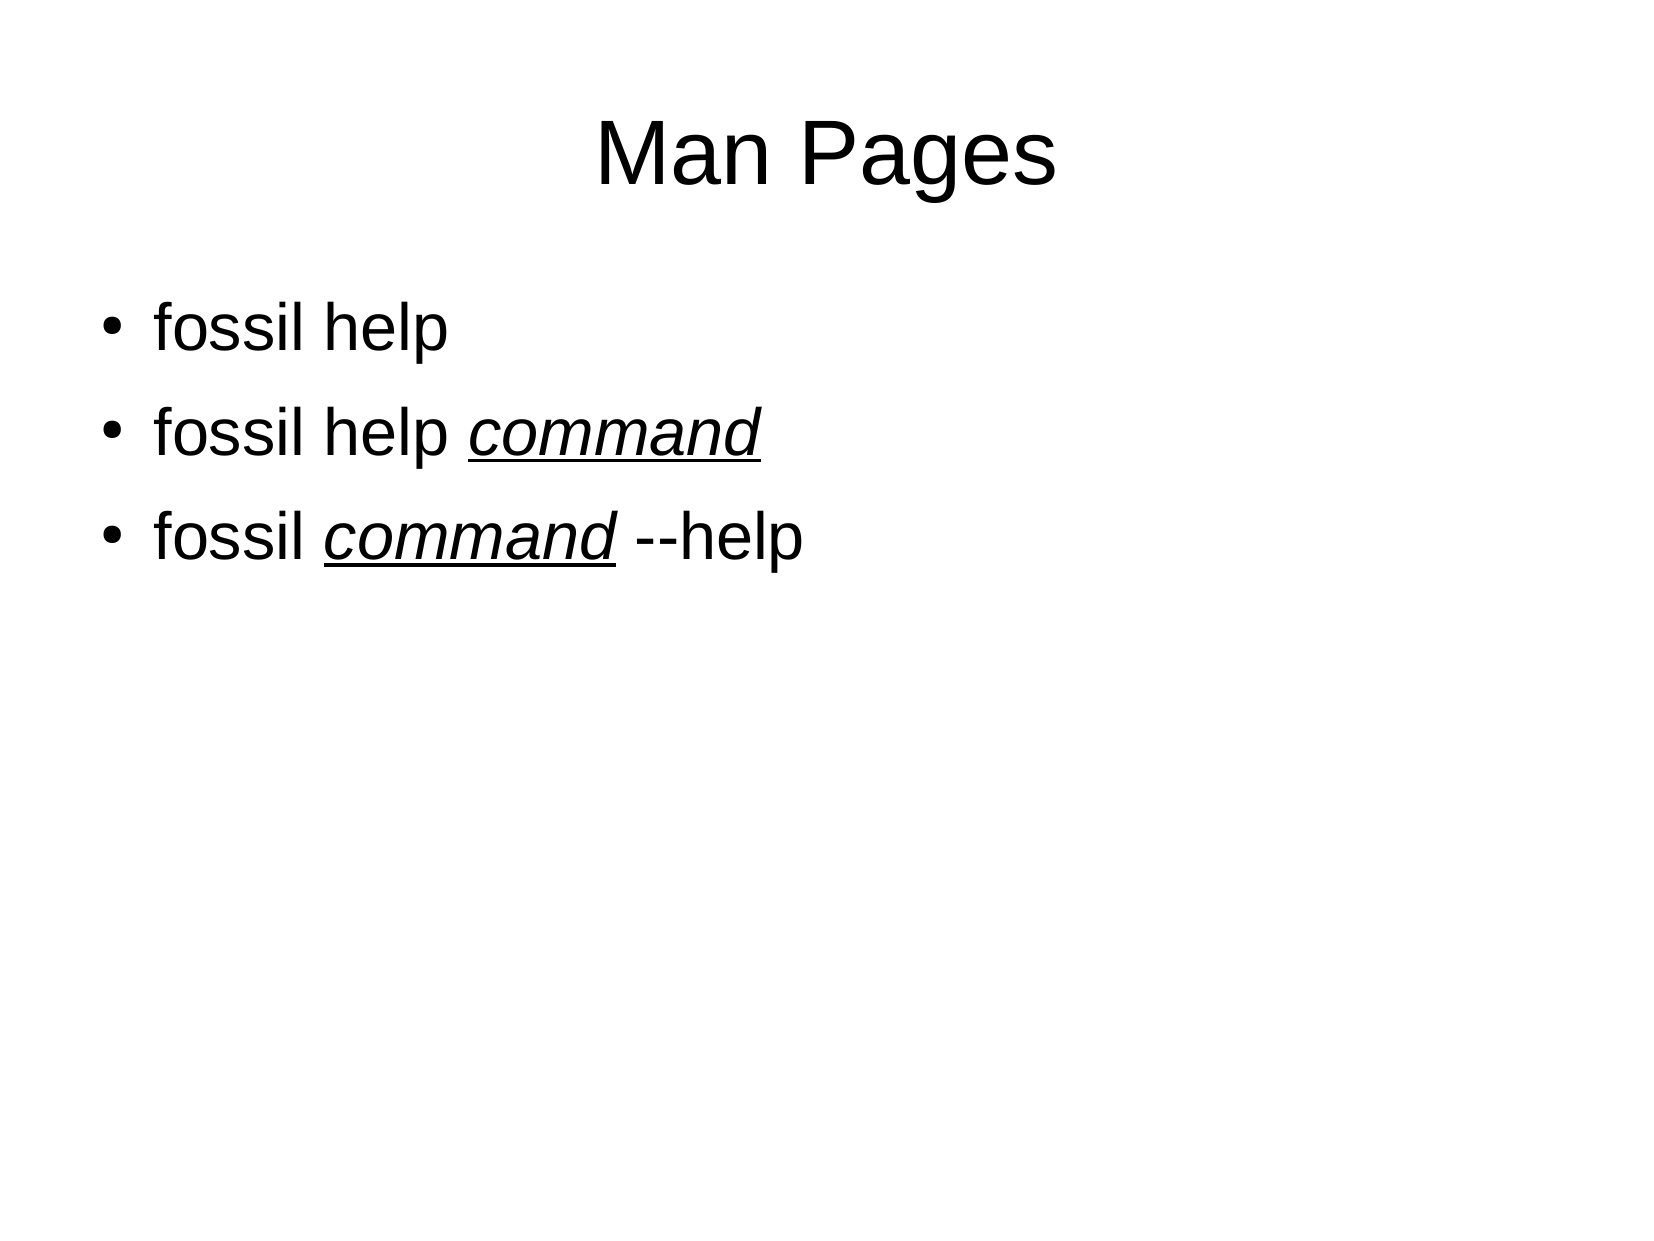

# Man Pages
fossil help
fossil help command
fossil command --help